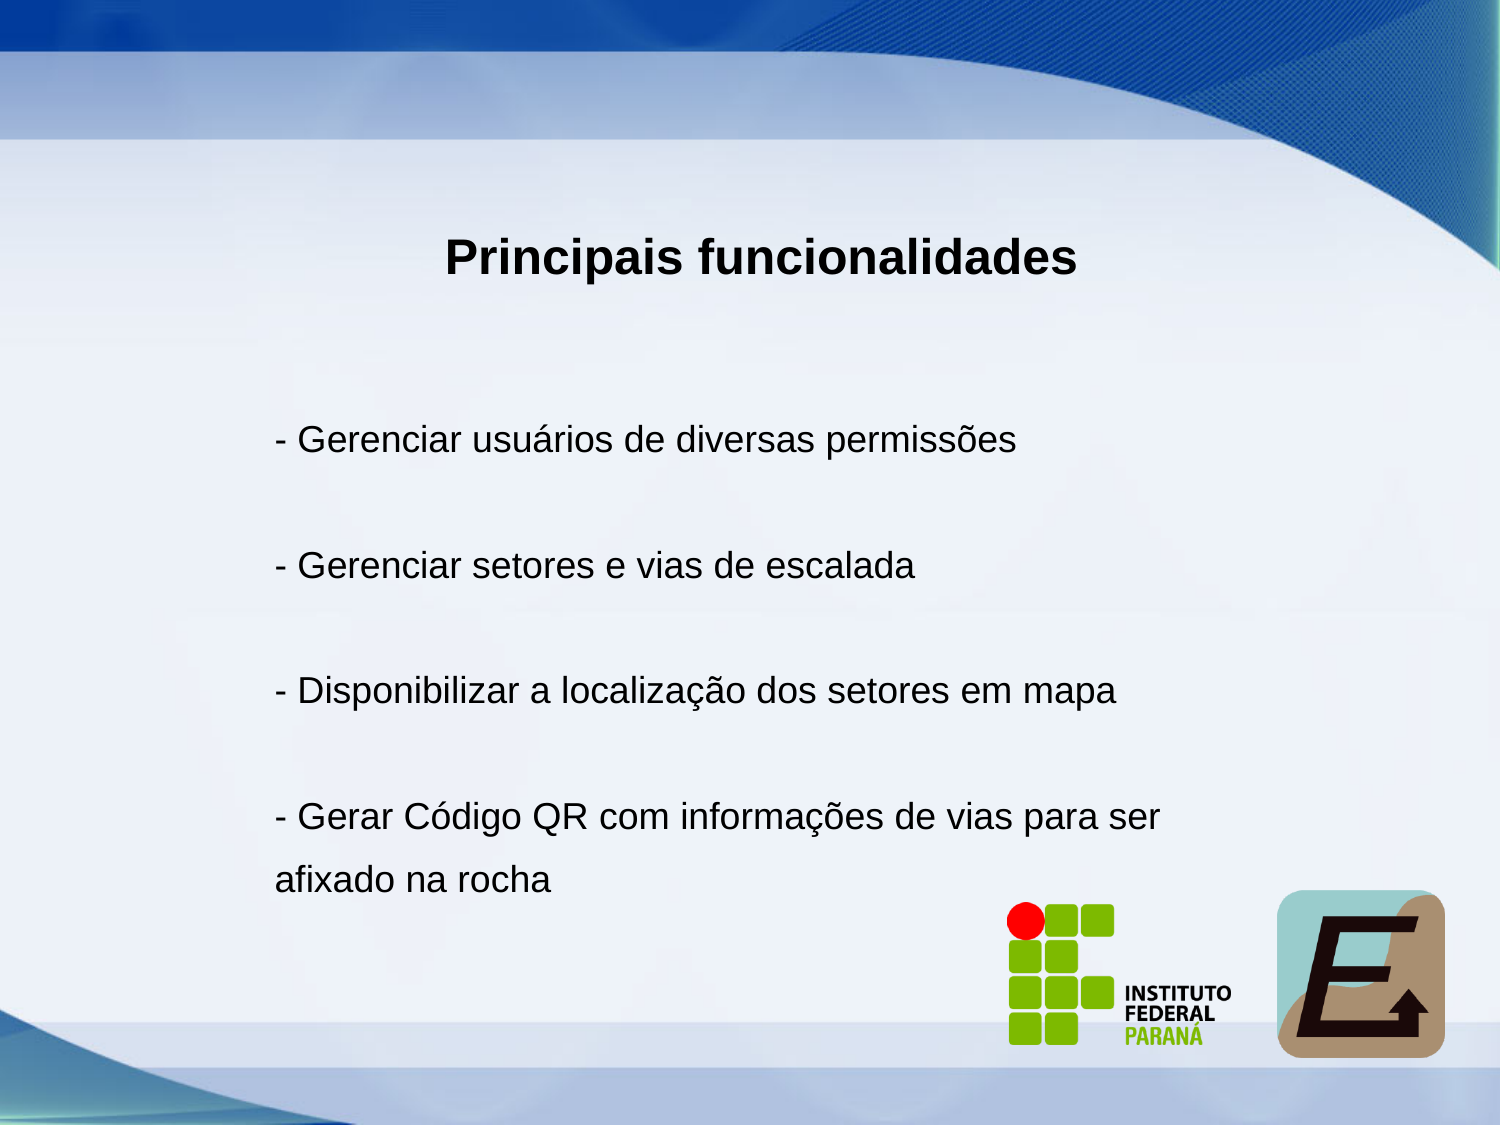

Principais funcionalidades
- Gerenciar usuários de diversas permissões
- Gerenciar setores e vias de escalada
- Disponibilizar a localização dos setores em mapa
- Gerar Código QR com informações de vias para ser afixado na rocha